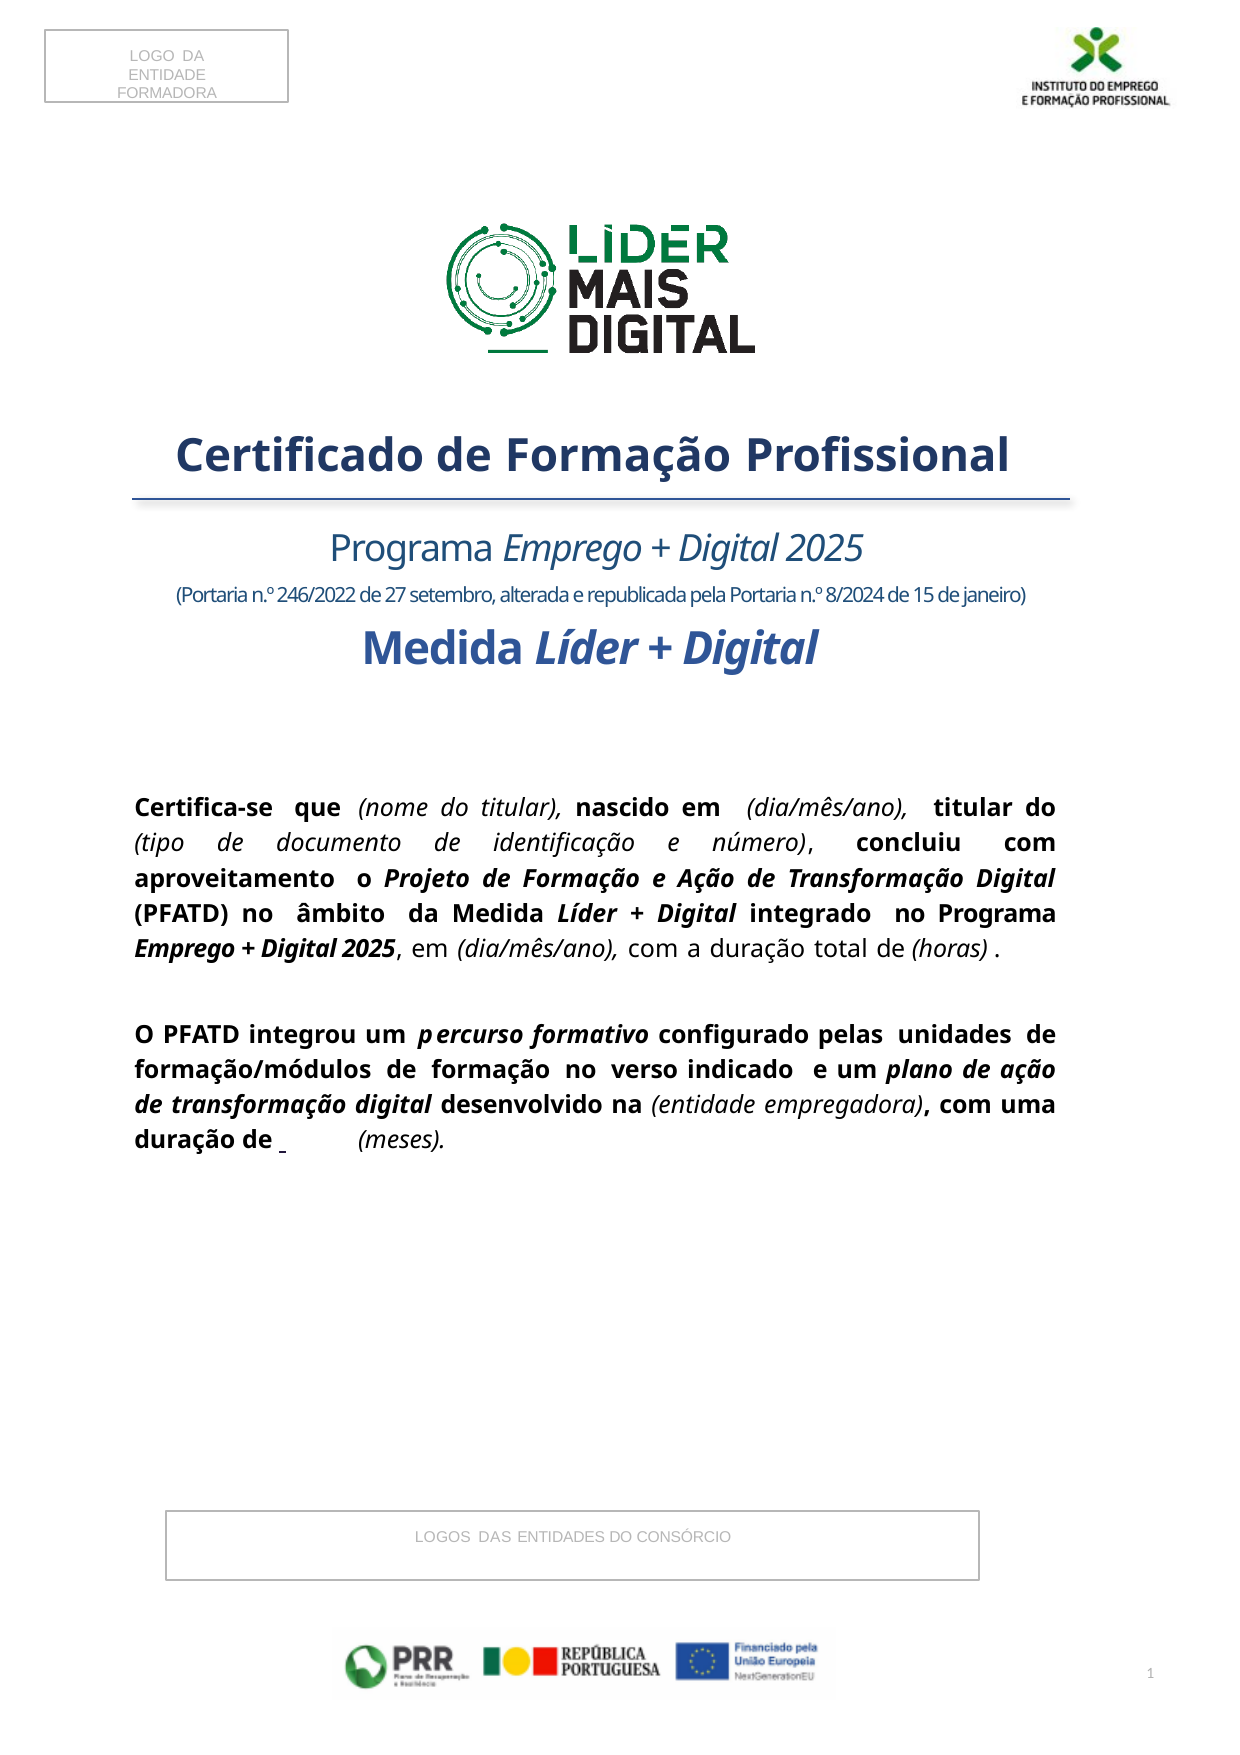

LOGO DA ENTIDADE FORMADORA
Certificado de Formação Profissional
Programa Emprego + Digital 2025
(Portaria n.º 246/2022 de 27 setembro, alterada e republicada pela Portaria n.º 8/2024 de 15 de janeiro)
Medida Líder + Digital
Certifica-se que (nome do titular), nascido em (dia/mês/ano), titular do (tipo de documento de identificação e número), concluiu com aproveitamento o Projeto de Formação e Ação de Transformação Digital (PFATD) no âmbito da Medida Líder + Digital integrado no Programa Emprego + Digital 2025, em (dia/mês/ano), com a duração total de (horas)	.
O PFATD integrou um percurso formativo configurado pelas unidades de formação/módulos de formação no verso indicado e um plano de ação de transformação digital desenvolvido na (entidade empregadora), com uma duração de (meses).
LOGOS DAS ENTIDADES DO CONSÓRCIO
1